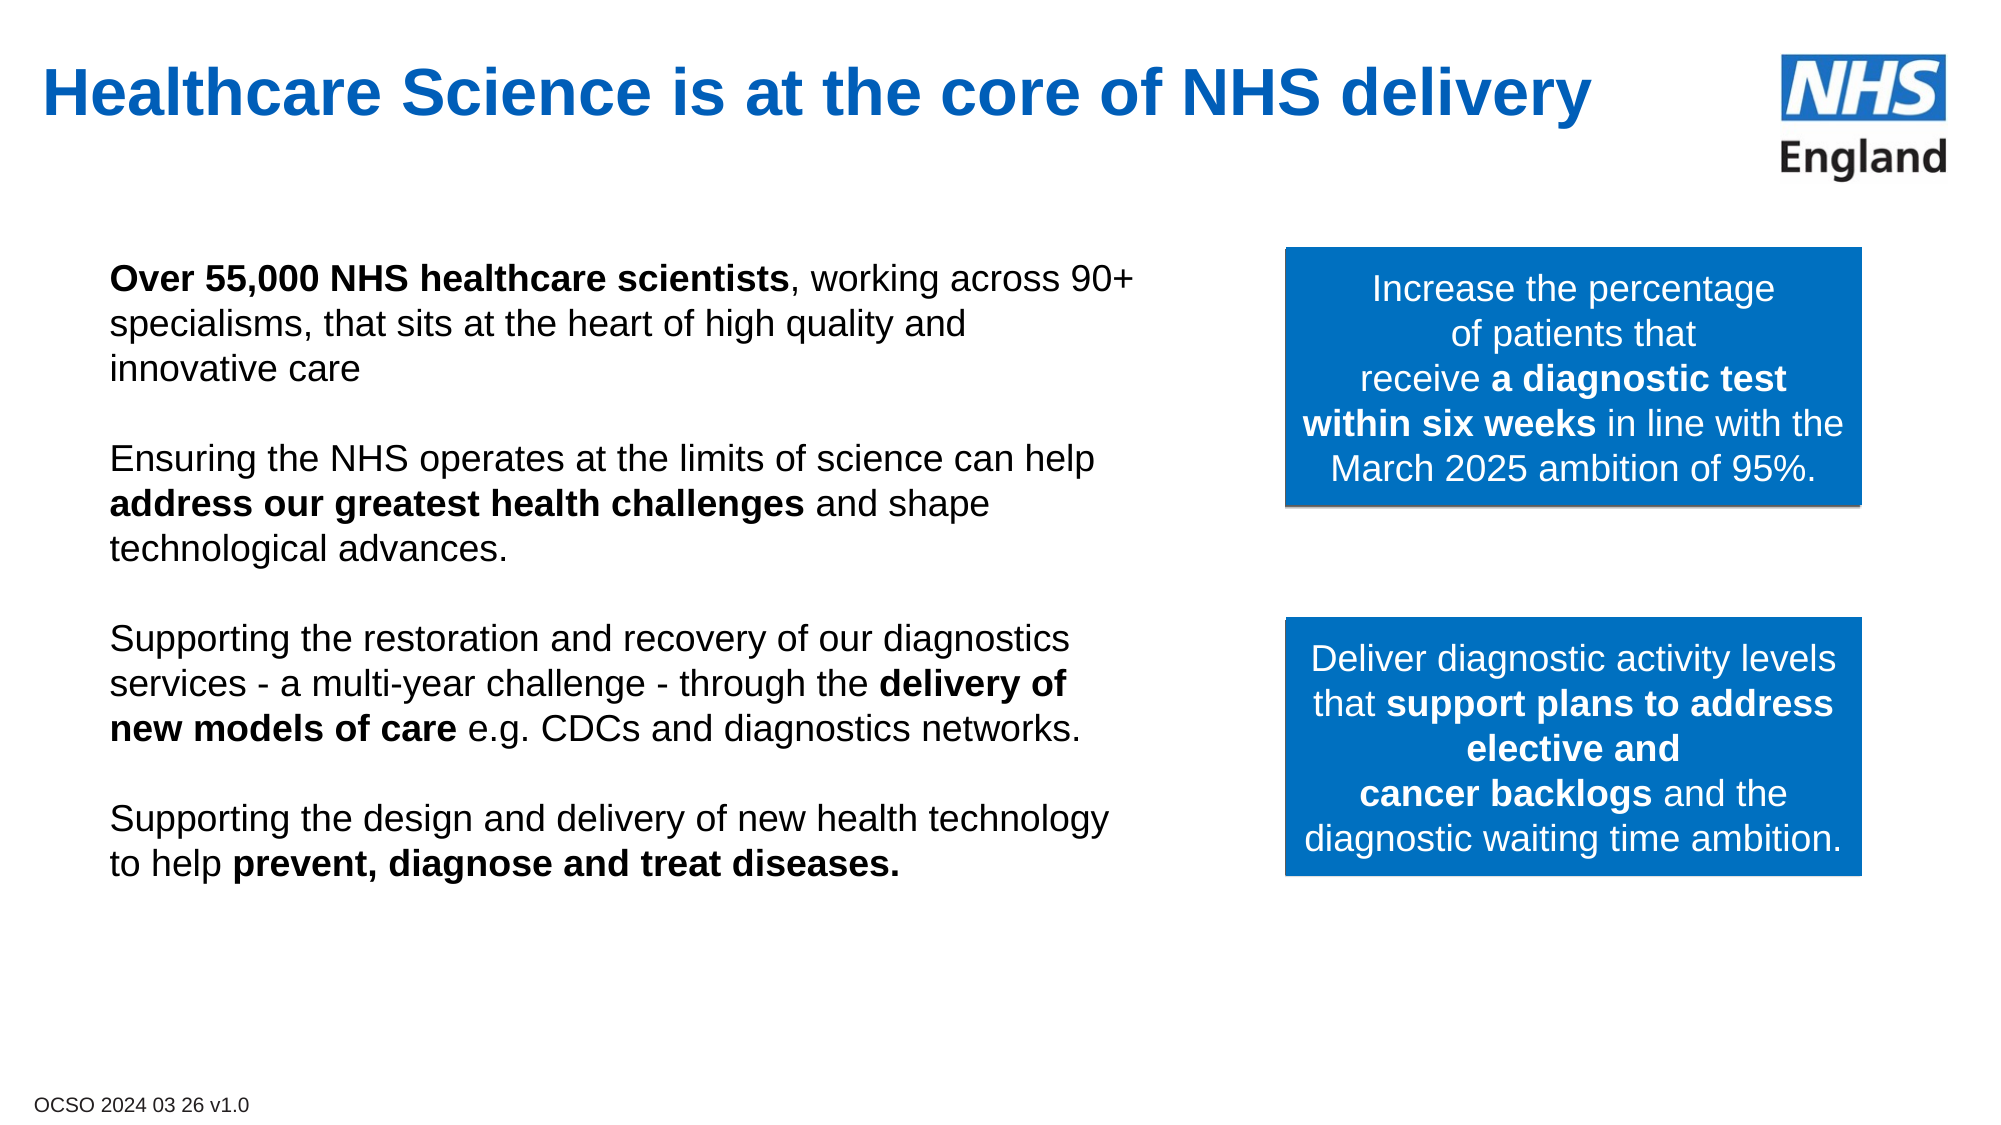

Healthcare Science is at the core of NHS delivery
Over 55,000 NHS healthcare scientists, working across 90+ specialisms, that sits at the heart of high quality and innovative care
Ensuring the NHS operates at the limits of science can help address our greatest health challenges and shape technological advances.
Supporting the restoration and recovery of our diagnostics services - a multi-year challenge - through the delivery of new models of care e.g. CDCs and diagnostics networks.
Supporting the design and delivery of new health technology to help prevent, diagnose and treat diseases.
Increase the percentage of patients that receive a diagnostic test within six weeks in line with the March 2025 ambition of 95%.
Deliver diagnostic activity levels that support plans to address elective and cancer backlogs and the diagnostic waiting time ambition.
OCSO 2024 03 26 v1.0